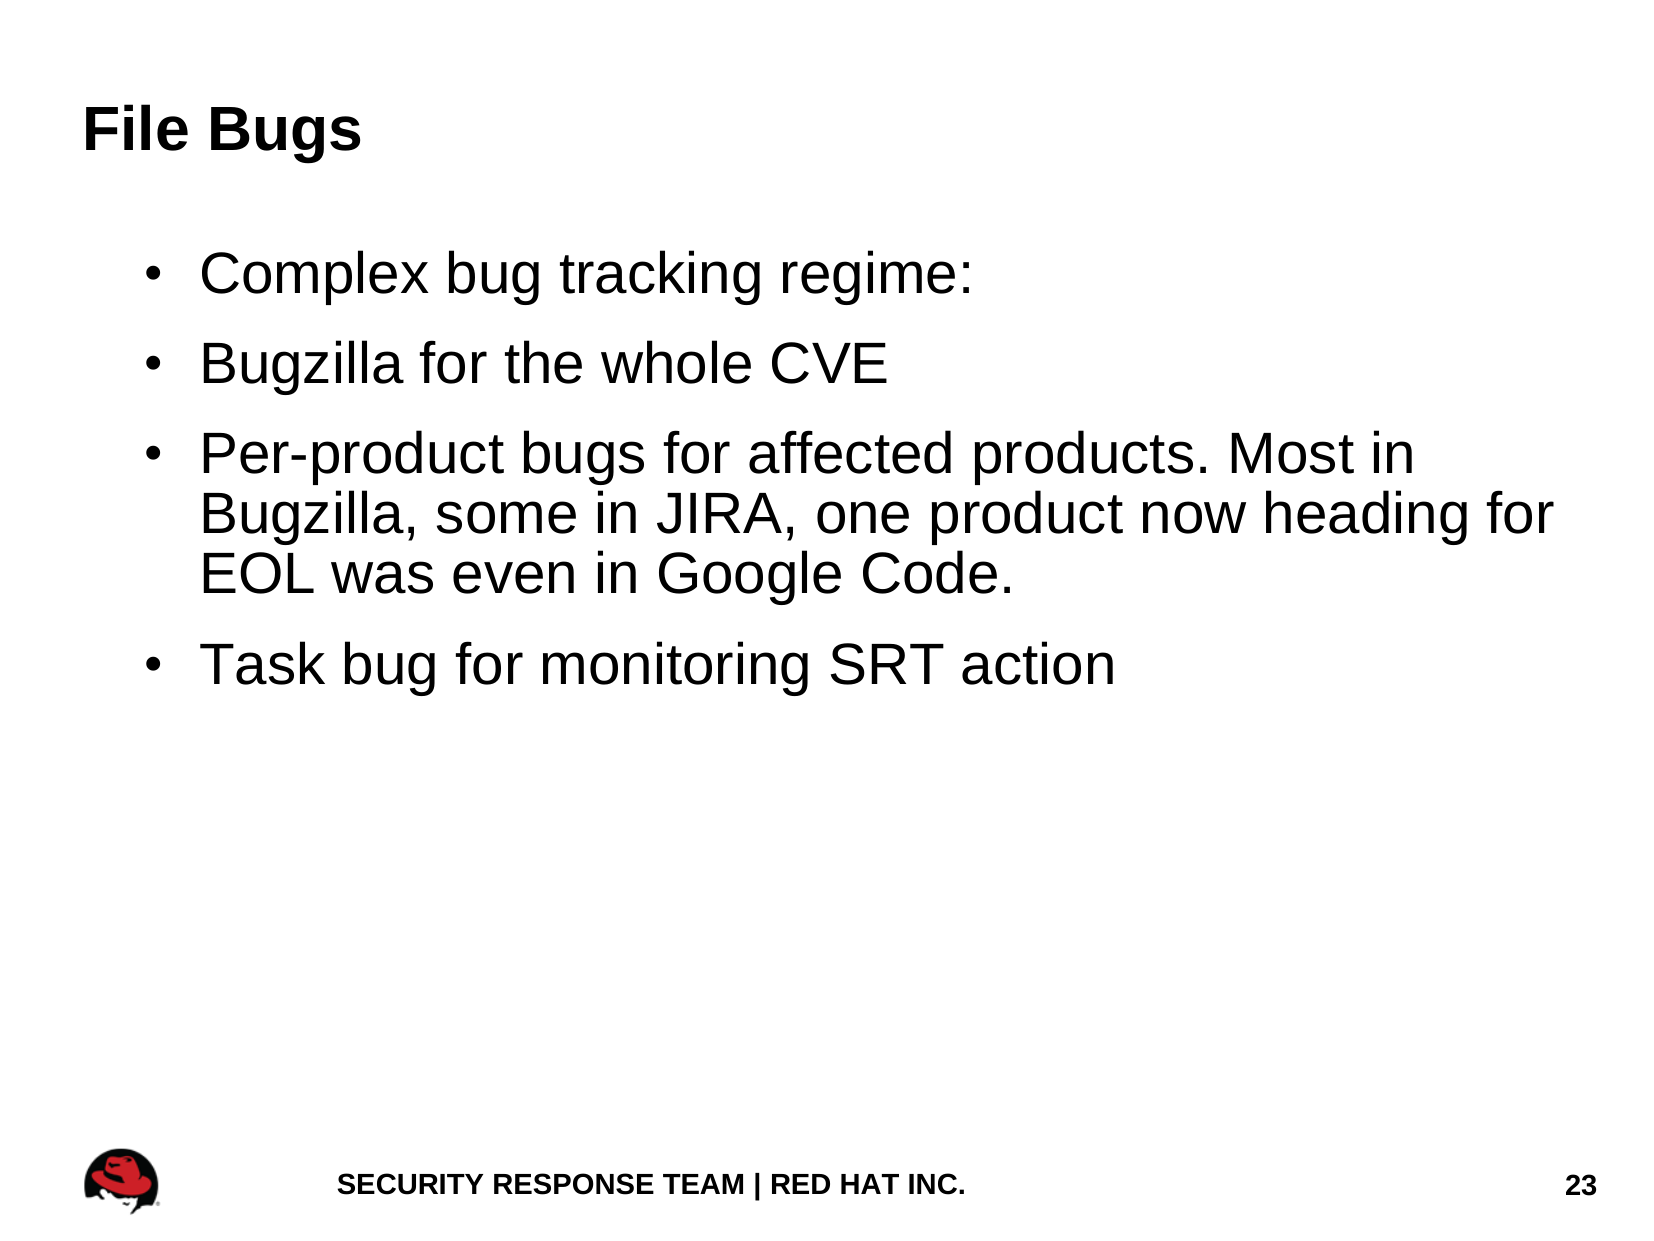

# File Bugs
Complex bug tracking regime:
Bugzilla for the whole CVE
Per-product bugs for affected products. Most in Bugzilla, some in JIRA, one product now heading for EOL was even in Google Code.
Task bug for monitoring SRT action